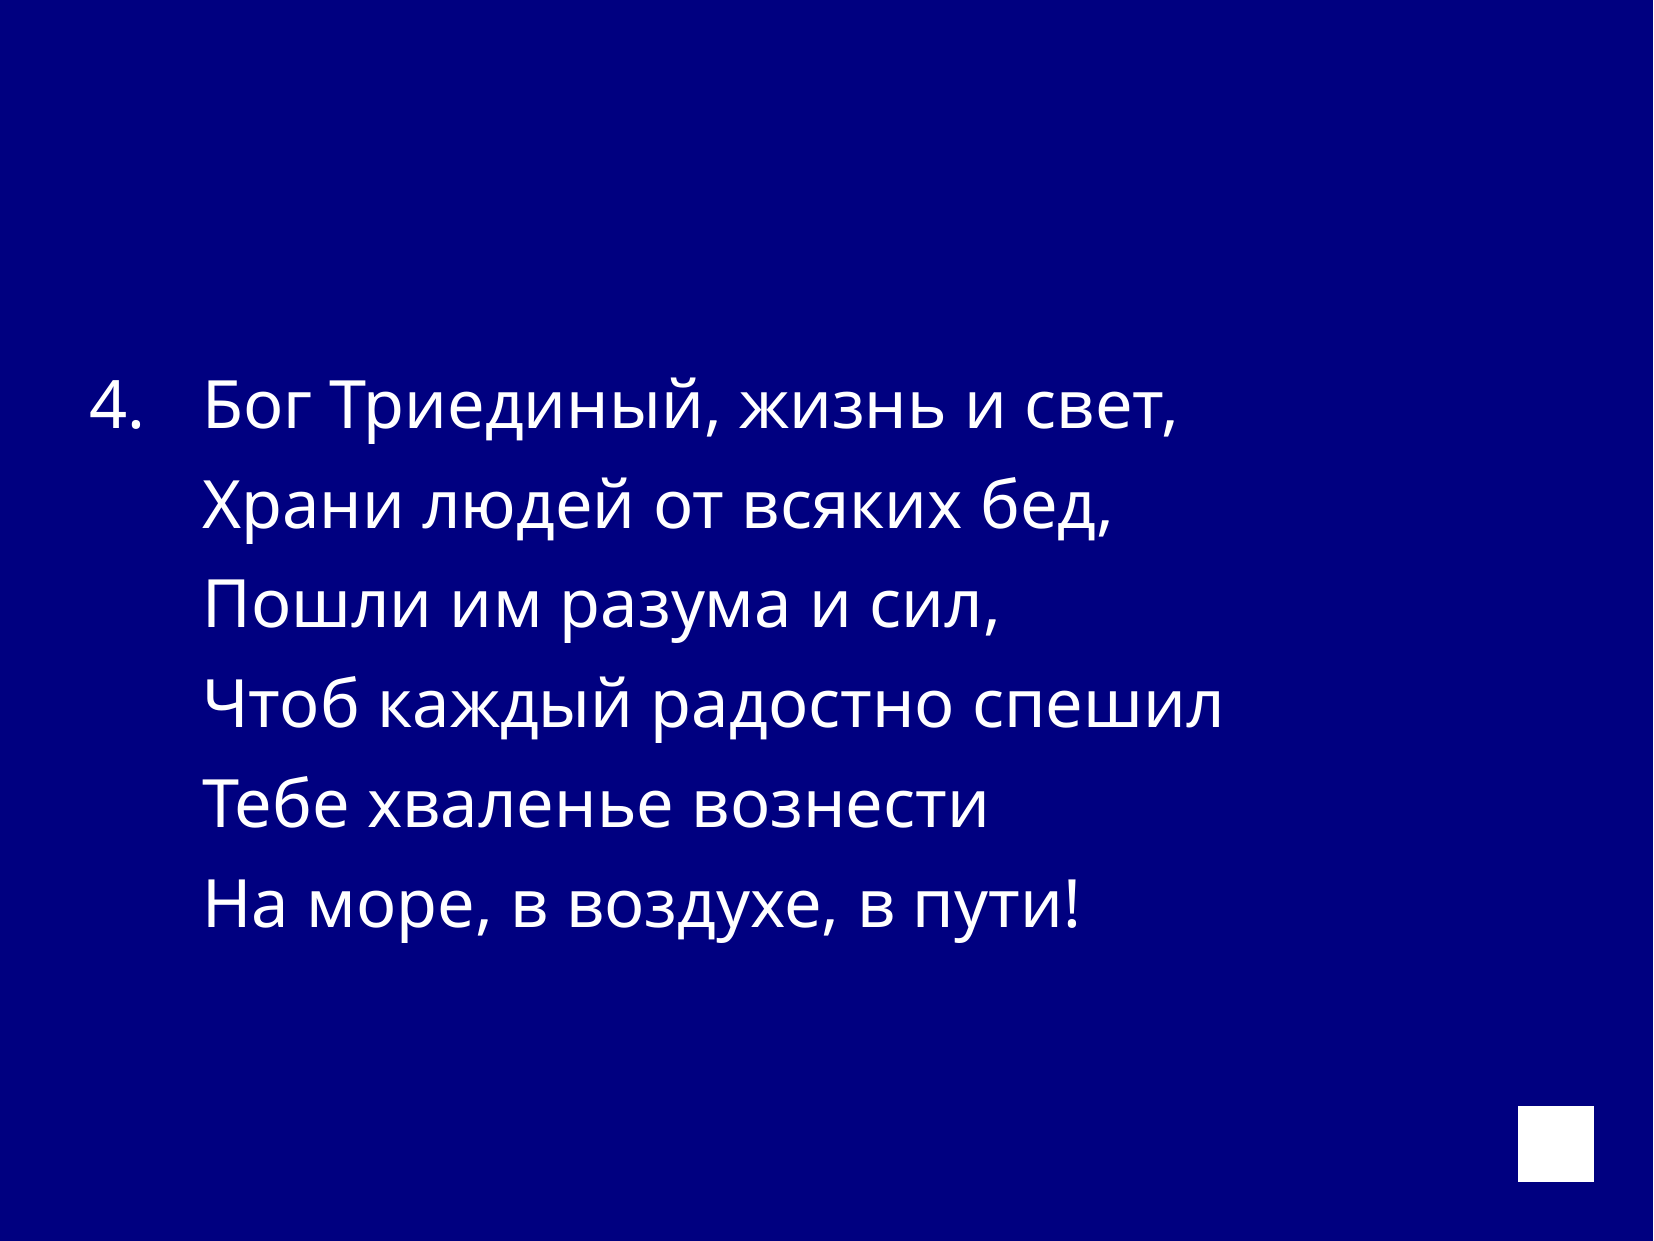

4.	Бог Триединый, жизнь и свет,
	Храни людей от всяких бед,
	Пошли им разума и сил,
	Чтоб каждый радостно спешил
	Тебе хваленье вознести
	На море, в воздухе, в пути!